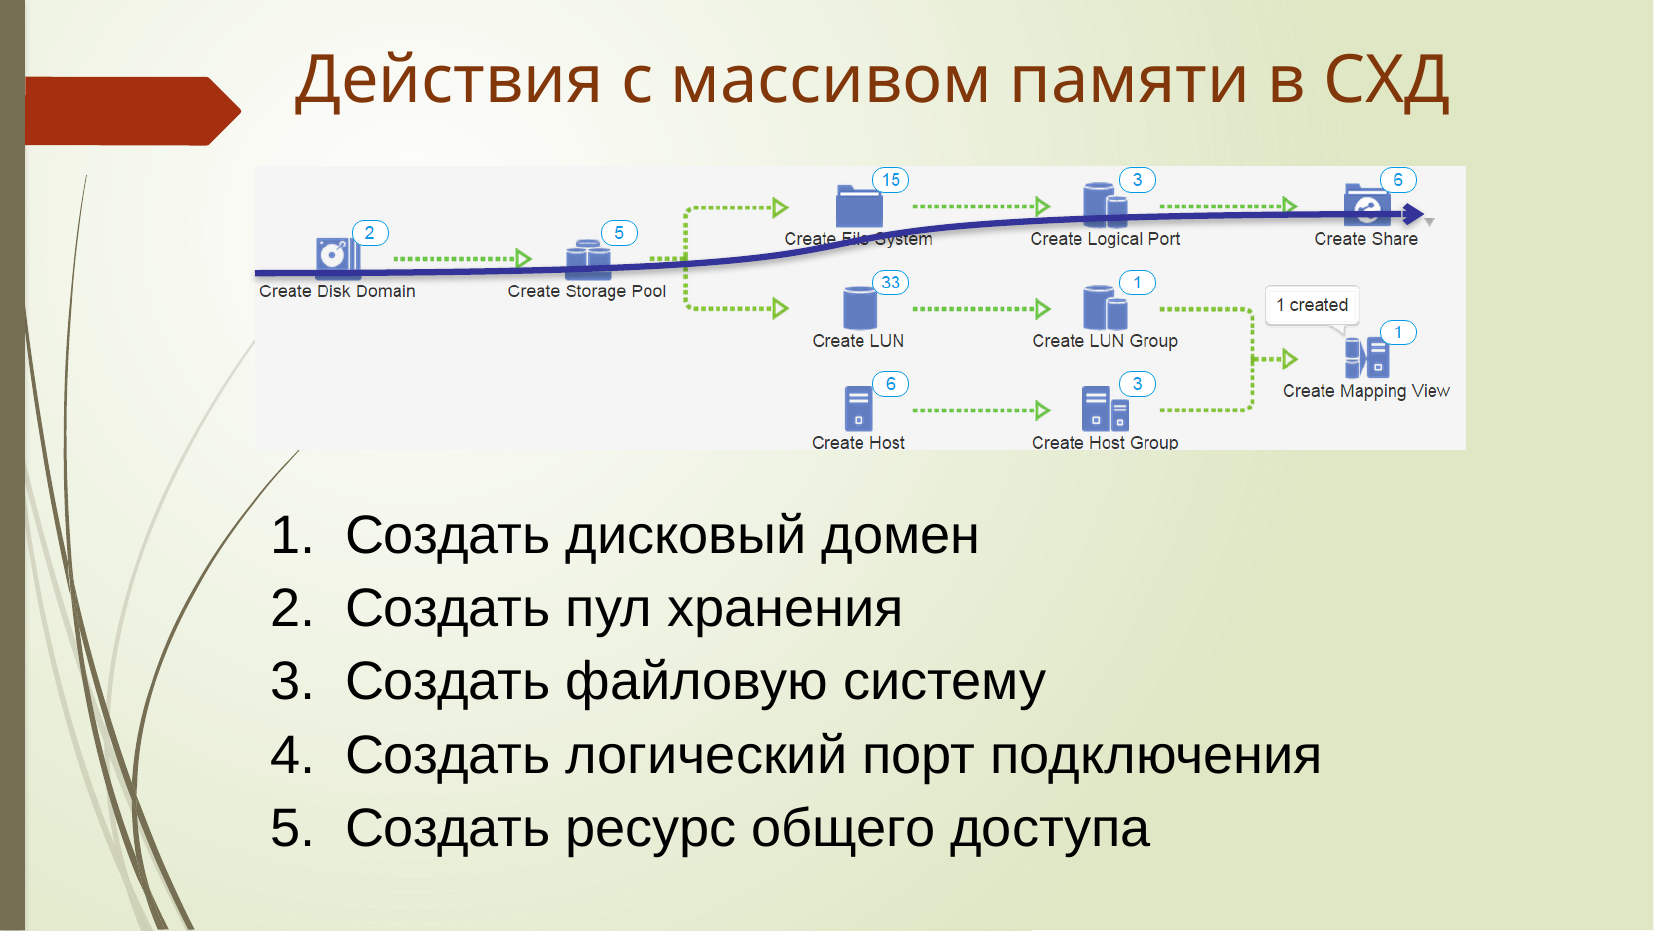

# Действия с массивом памяти в СХД
Создать дисковый домен
Создать пул хранения
Создать файловую систему
Создать логический порт подключения
Создать ресурс общего доступа